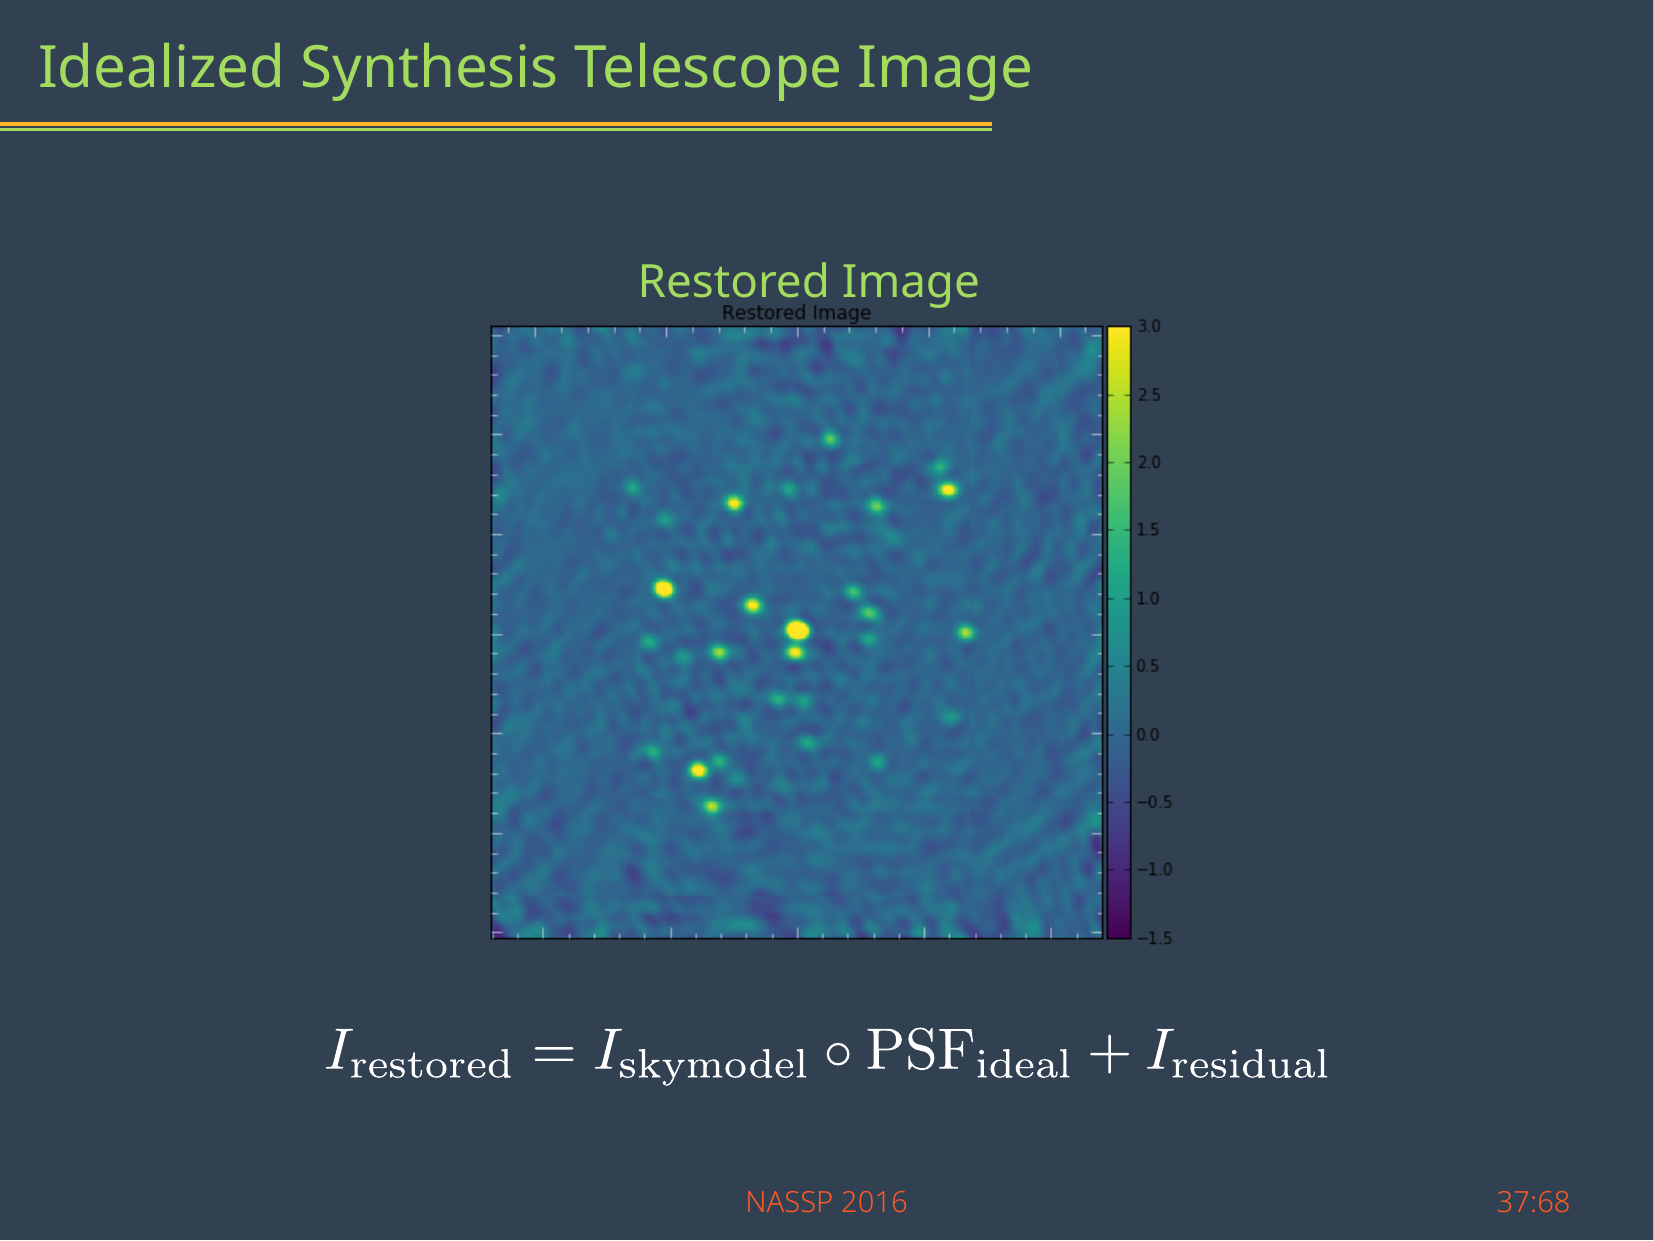

Idealized Synthesis Telescope Image
Restored Image
NASSP 2016
37